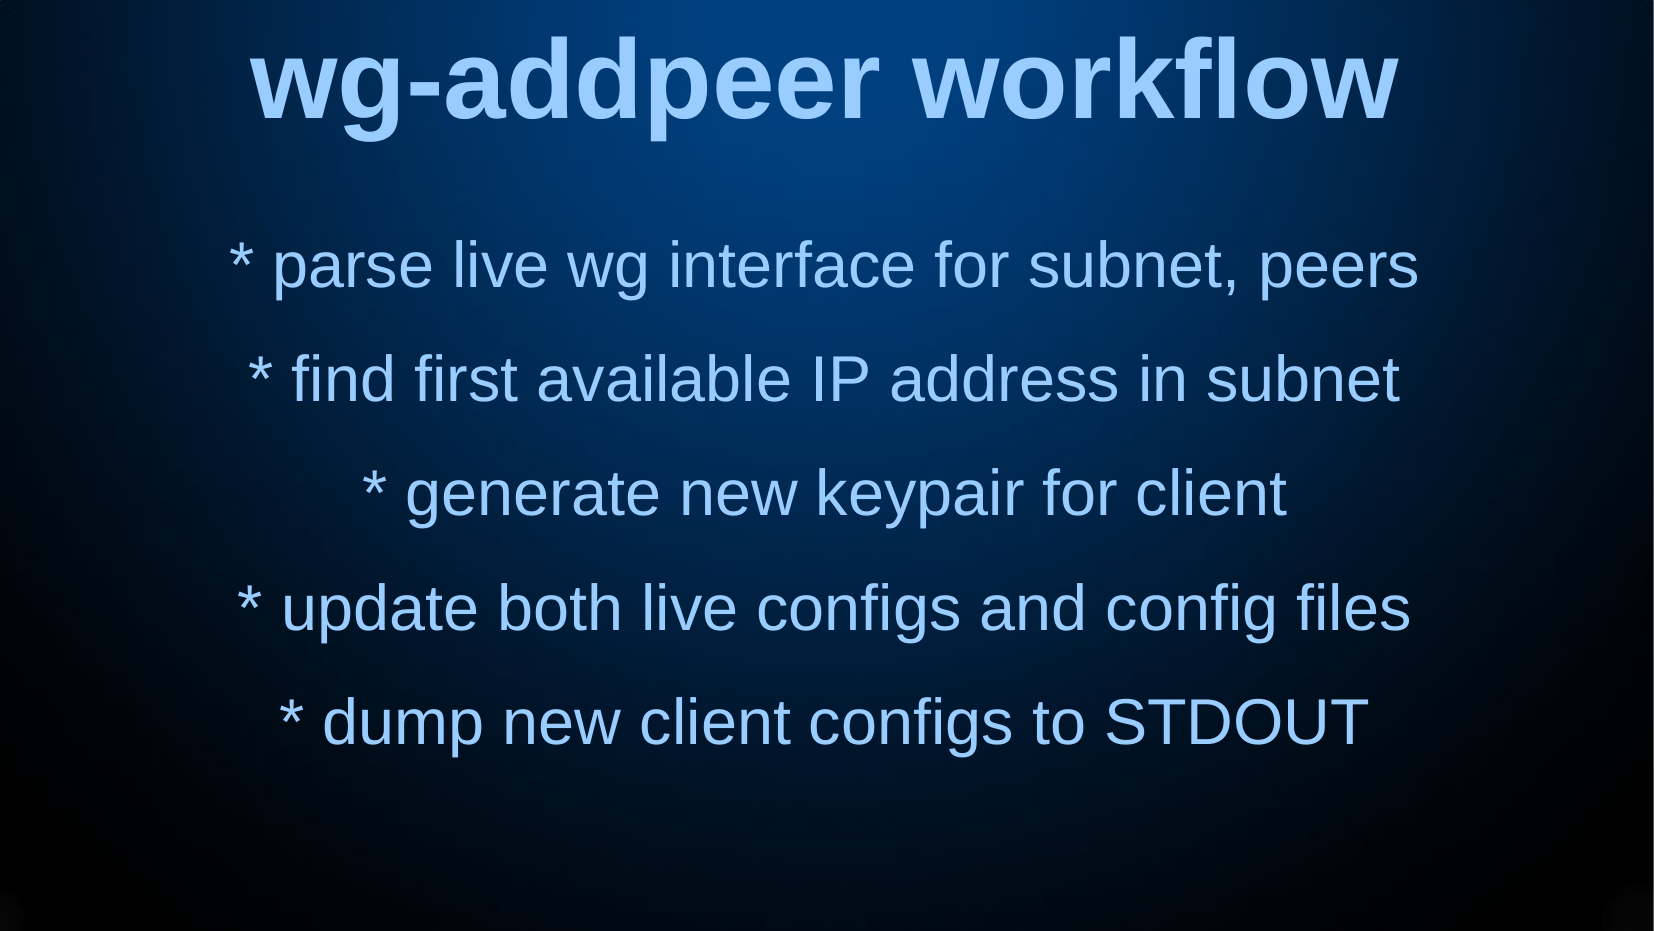

# wg-addpeer workflow
* parse live wg interface for subnet, peers
* find first available IP address in subnet
* generate new keypair for client
* update both live configs and config files
* dump new client configs to STDOUT